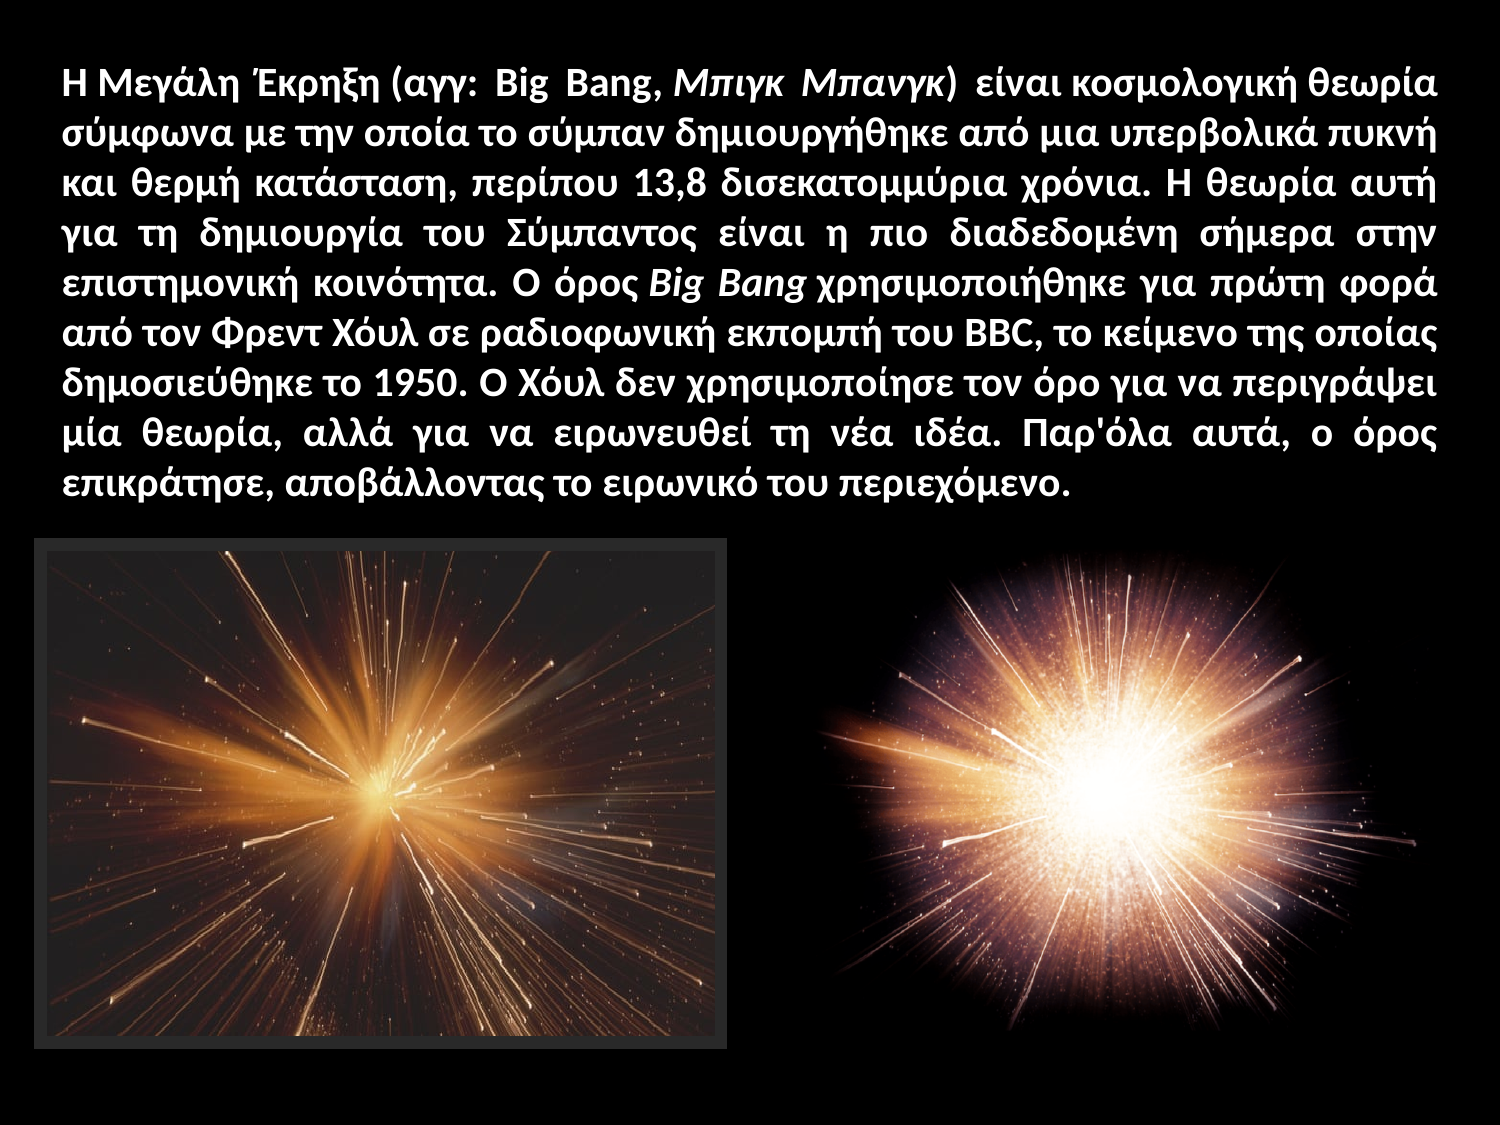

Η Μεγάλη Έκρηξη (αγγ: Big Bang, Μπιγκ Μπανγκ) είναι κοσμολογική θεωρία σύμφωνα με την οποία το σύμπαν δημιουργήθηκε από μια υπερβολικά πυκνή και θερμή κατάσταση, περίπου 13,8 δισεκατομμύρια χρόνια. Η θεωρία αυτή για τη δημιουργία του Σύμπαντος είναι η πιο διαδεδομένη σήμερα στην επιστημονική κοινότητα. Ο όρος Big Bang χρησιμοποιήθηκε για πρώτη φορά από τον Φρεντ Χόυλ σε ραδιοφωνική εκπομπή του BBC, το κείμενο της οποίας δημοσιεύθηκε το 1950. Ο Χόυλ δεν χρησιμοποίησε τον όρο για να περιγράψει μία θεωρία, αλλά για να ειρωνευθεί τη νέα ιδέα. Παρ'όλα αυτά, ο όρος επικράτησε, αποβάλλοντας το ειρωνικό του περιεχόμενο.